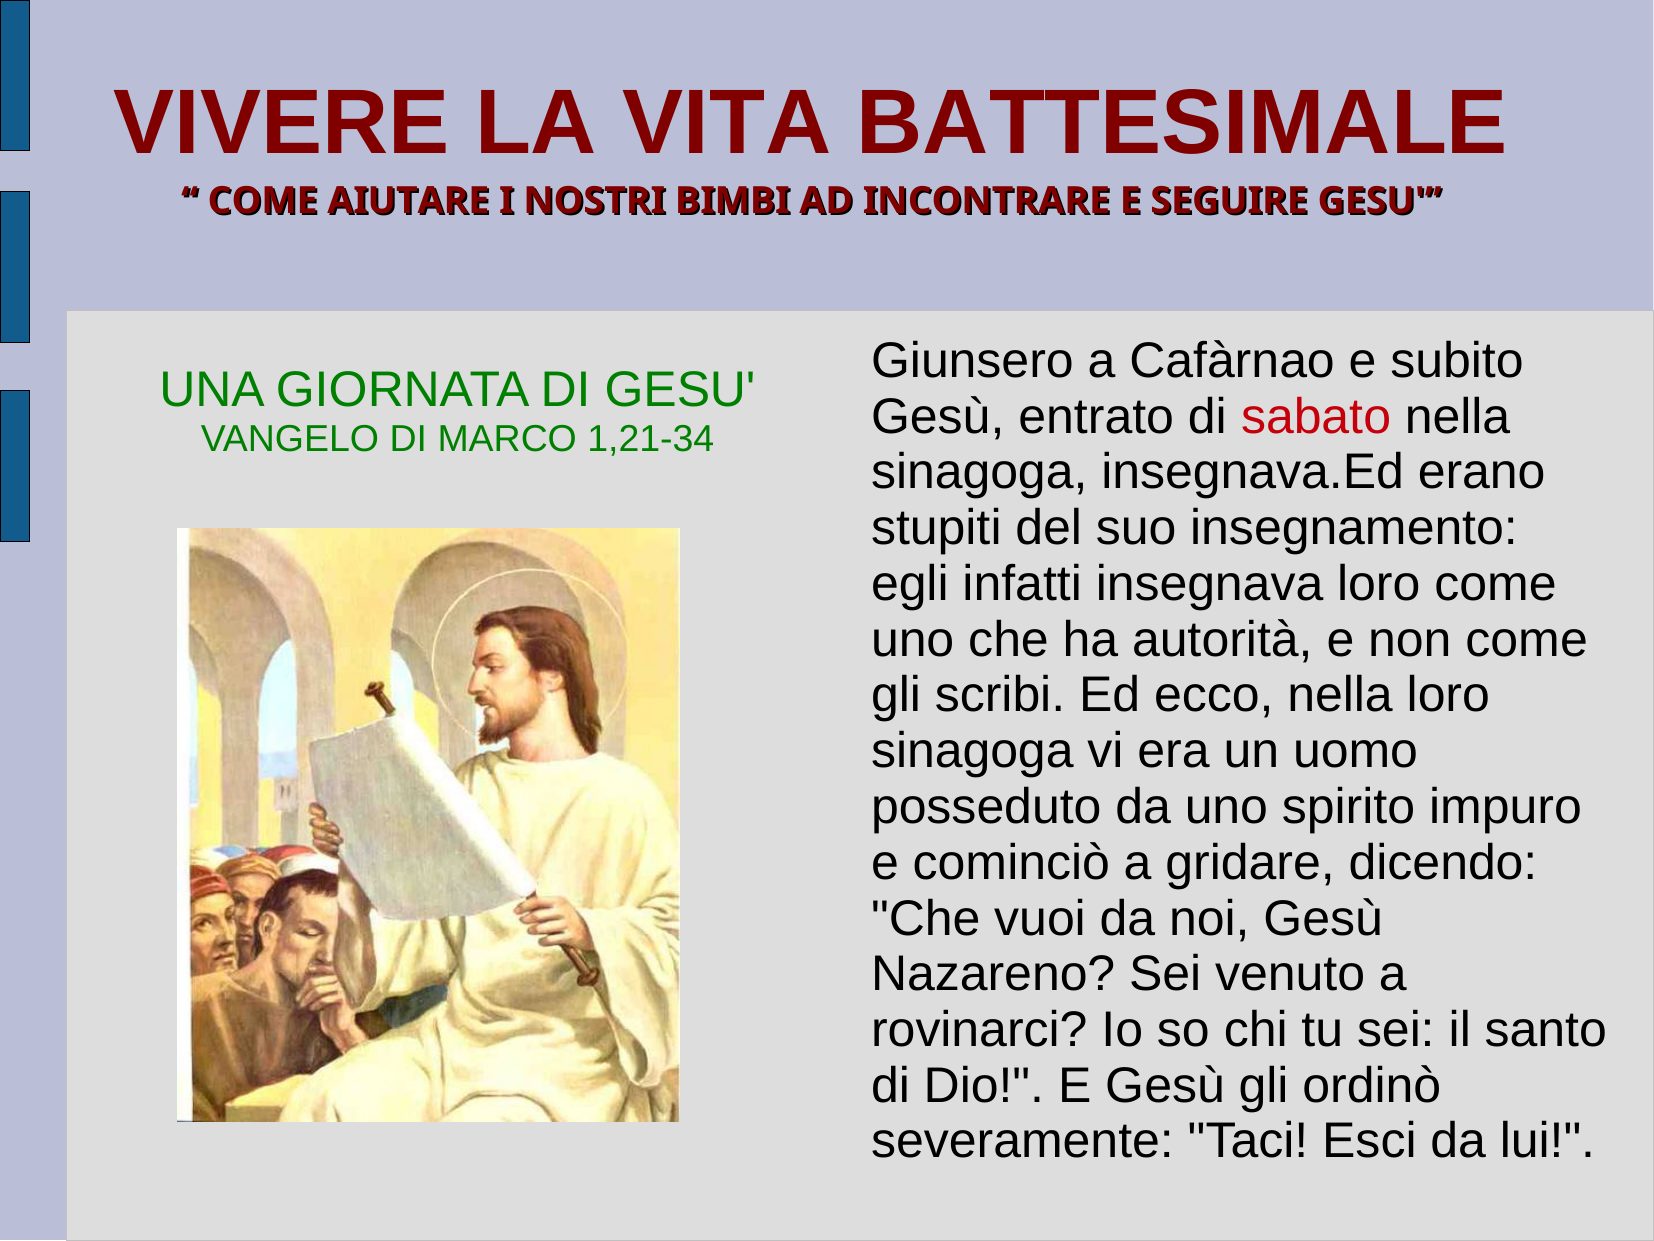

# VIVERE LA VITA BATTESIMALE “ COME AIUTARE I NOSTRI BIMBI AD INCONTRARE E SEGUIRE GESU'”
Giunsero a Cafàrnao e subito Gesù, entrato di sabato nella sinagoga, insegnava.Ed erano stupiti del suo insegnamento: egli infatti insegnava loro come uno che ha autorità, e non come gli scribi. Ed ecco, nella loro sinagoga vi era un uomo posseduto da uno spirito impuro e cominciò a gridare, dicendo: "Che vuoi da noi, Gesù Nazareno? Sei venuto a rovinarci? Io so chi tu sei: il santo di Dio!". E Gesù gli ordinò severamente: "Taci! Esci da lui!".
UNA GIORNATA DI GESU'
VANGELO DI MARCO 1,21-34